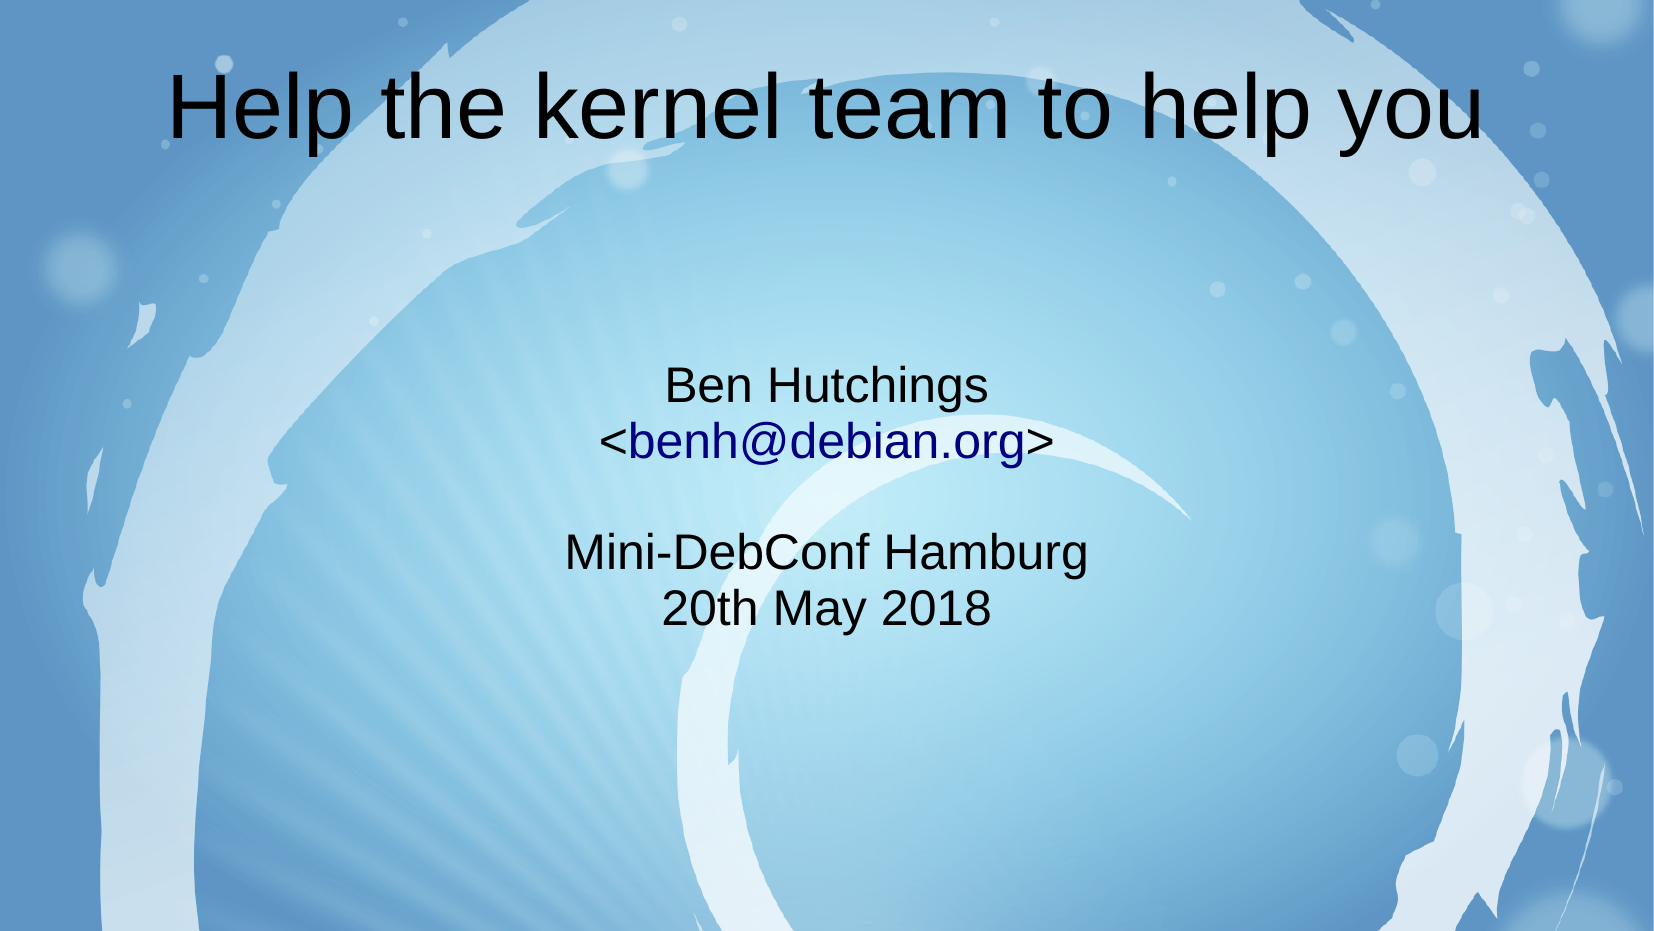

# Help the kernel team to help you
Ben Hutchings
<benh@debian.org>
Mini-DebConf Hamburg
20th May 2018